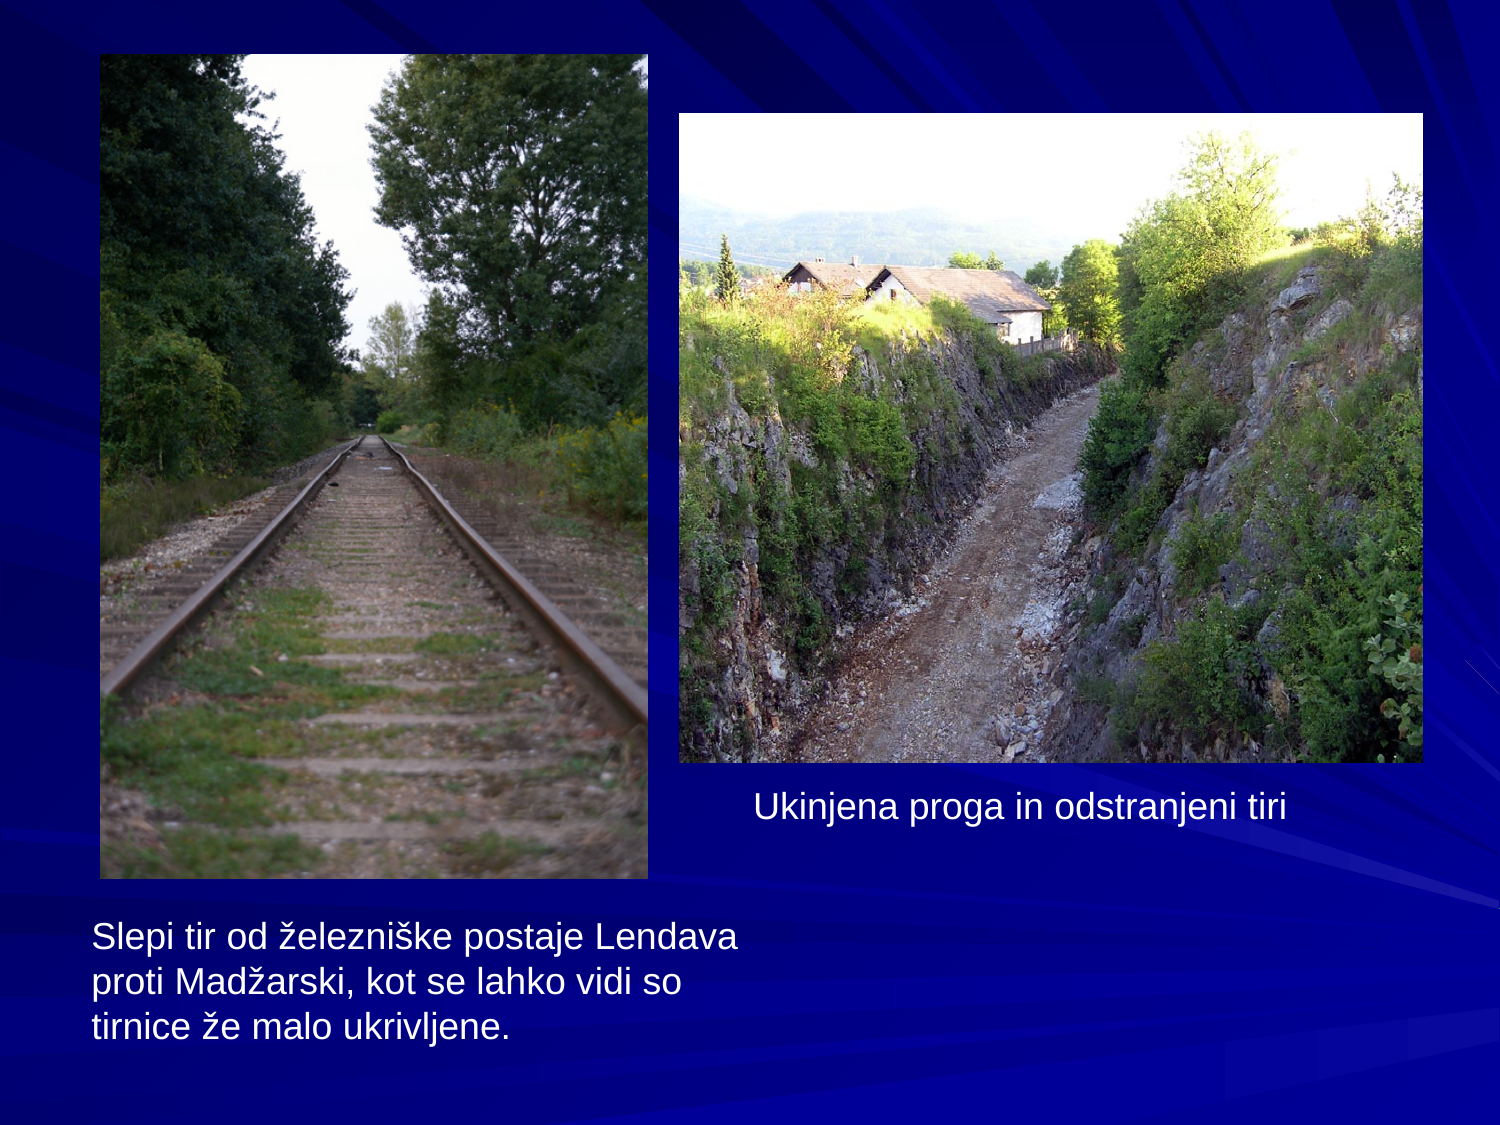

Ukinjena proga in odstranjeni tiri
Slepi tir od železniške postaje Lendava proti Madžarski, kot se lahko vidi so tirnice že malo ukrivljene.